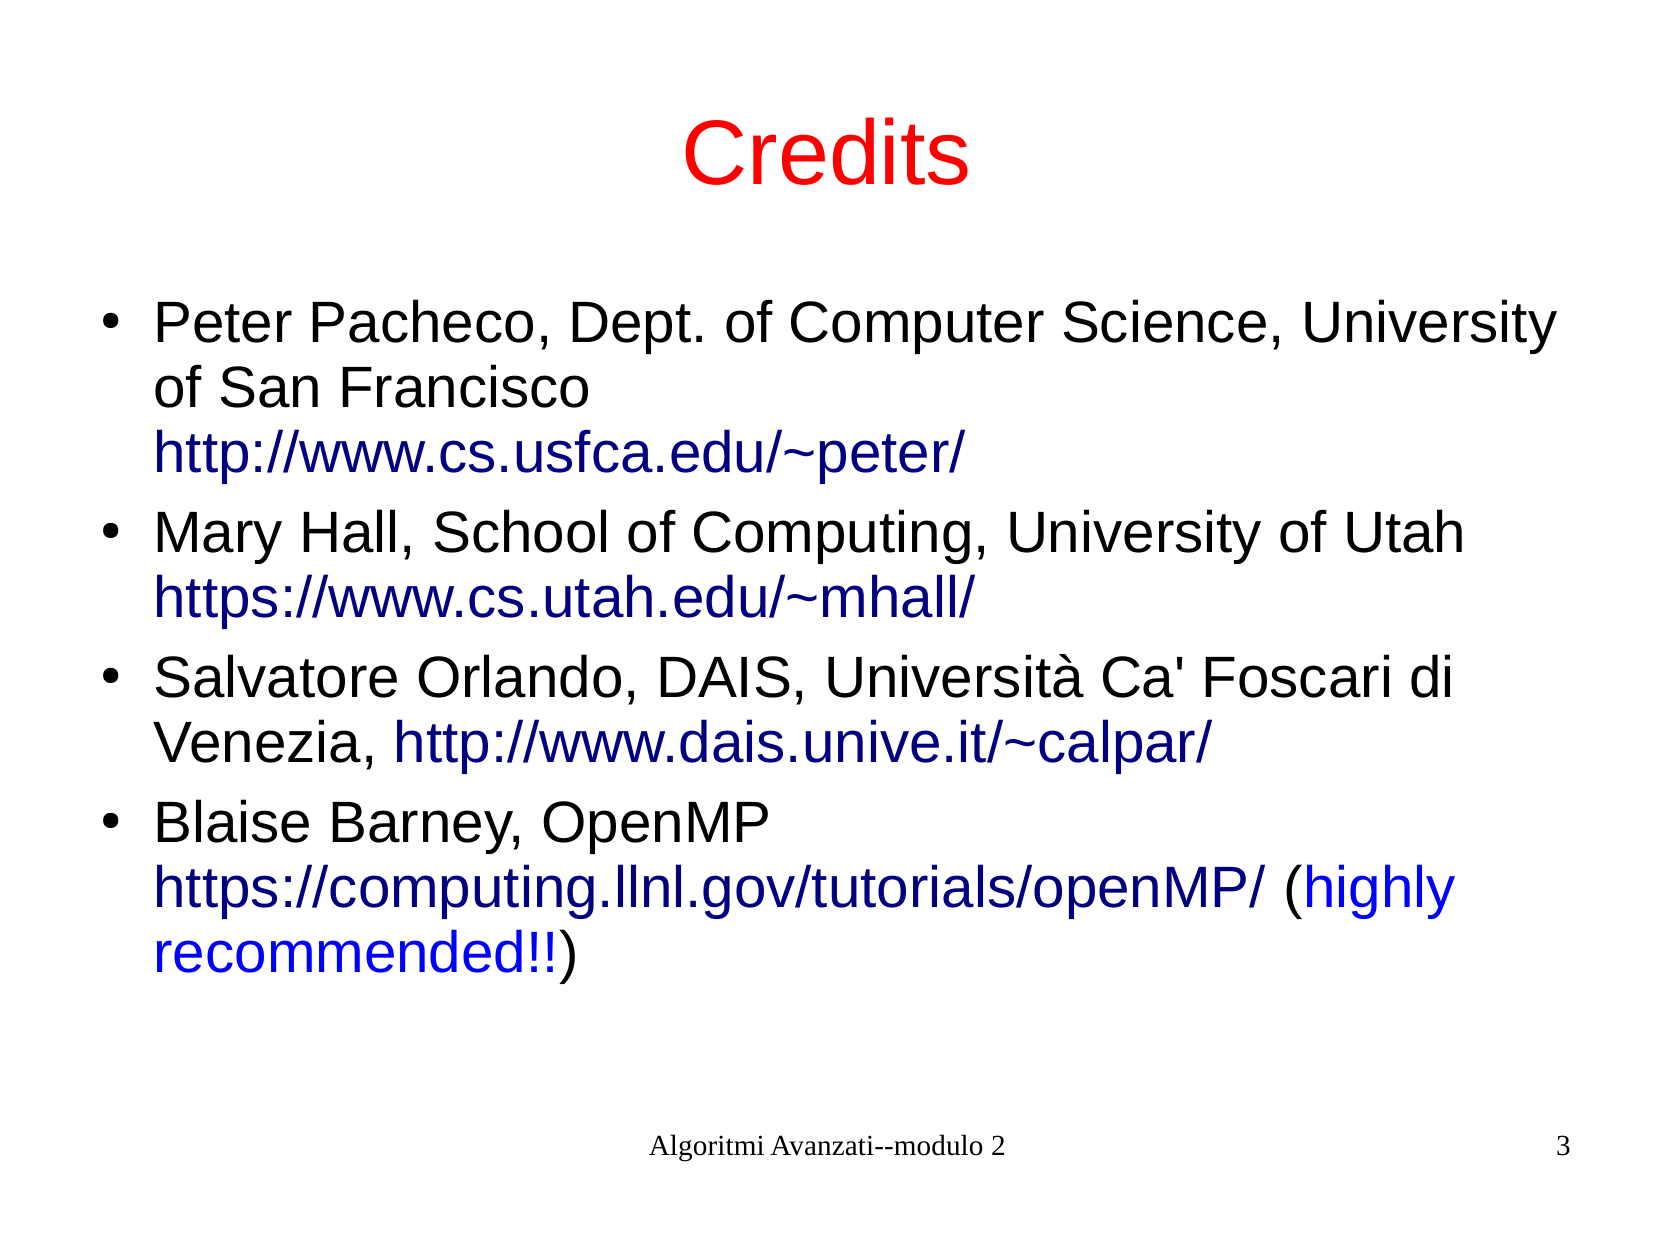

# Credits
Peter Pacheco, Dept. of Computer Science, University of San Francisco
http://www.cs.usfca.edu/~peter/
Mary Hall, School of Computing, University of Utah
https://www.cs.utah.edu/~mhall/
Salvatore Orlando, DAIS, Università Ca' Foscari di Venezia, http://www.dais.unive.it/~calpar/
Blaise Barney, OpenMP
https://computing.llnl.gov/tutorials/openMP/ (highly recommended!!)
Algoritmi Avanzati--modulo 2
3